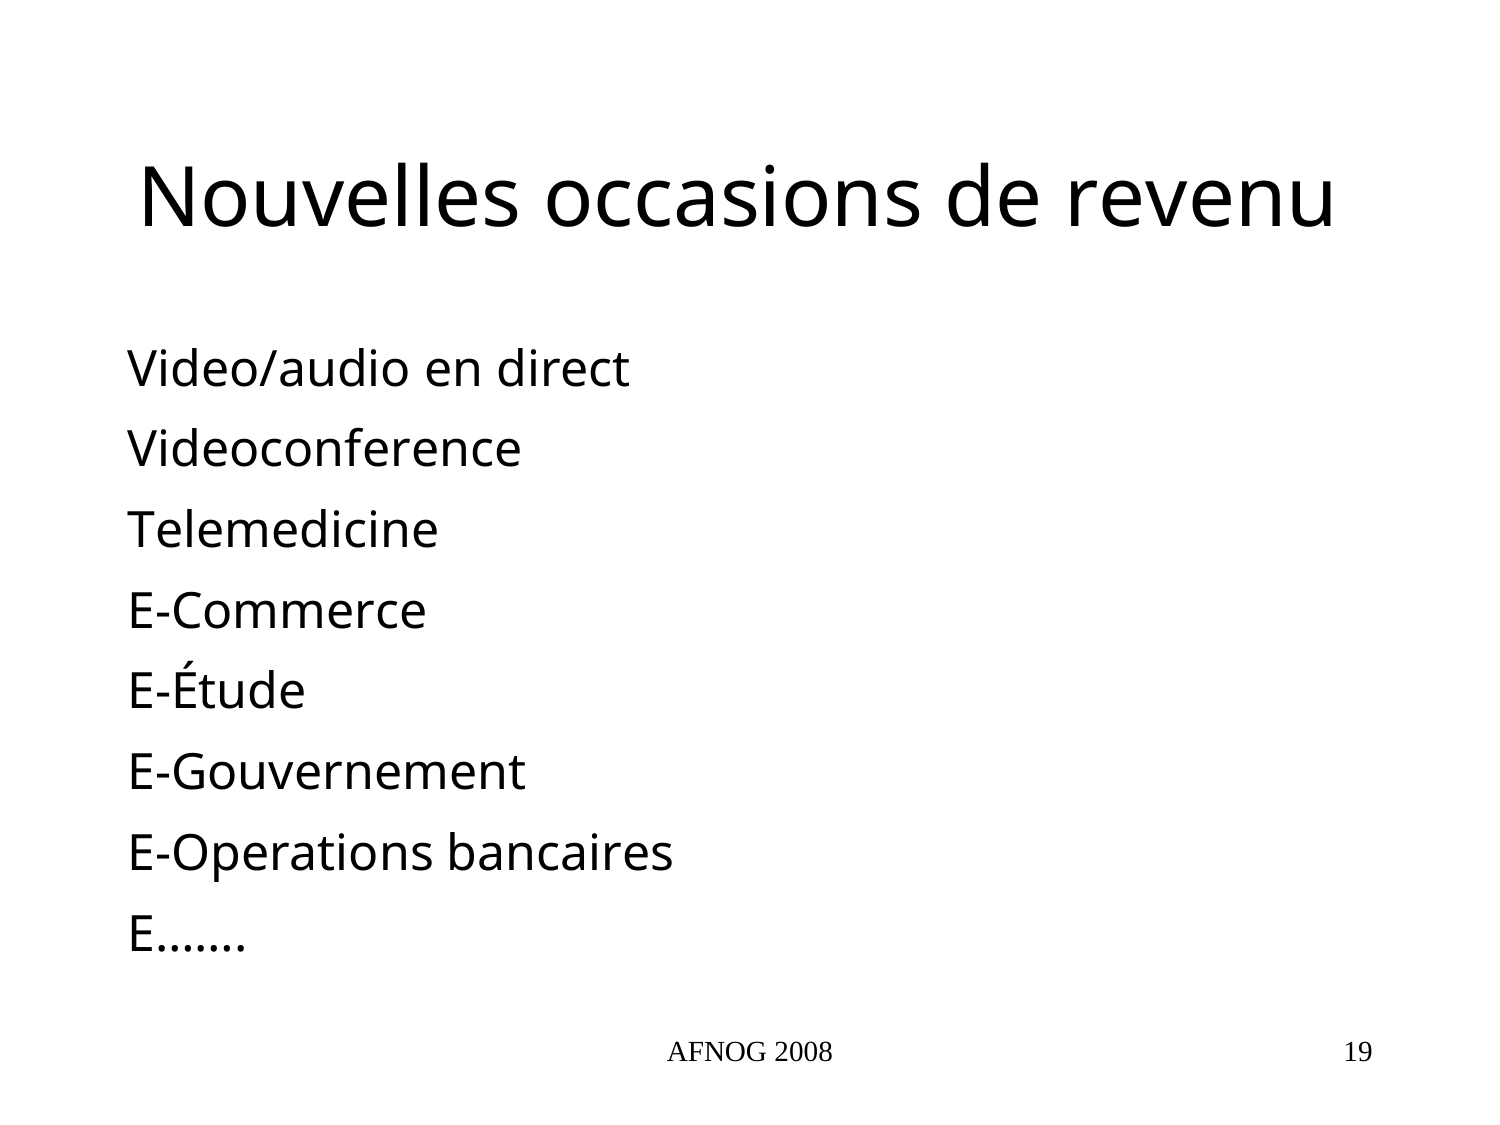

# Nouvelles occasions de revenu
Video/audio en direct
Videoconference
Telemedicine
E-Commerce
E-Étude
E-Gouvernement
E-Operations bancaires
E…….
AFNOG 2008